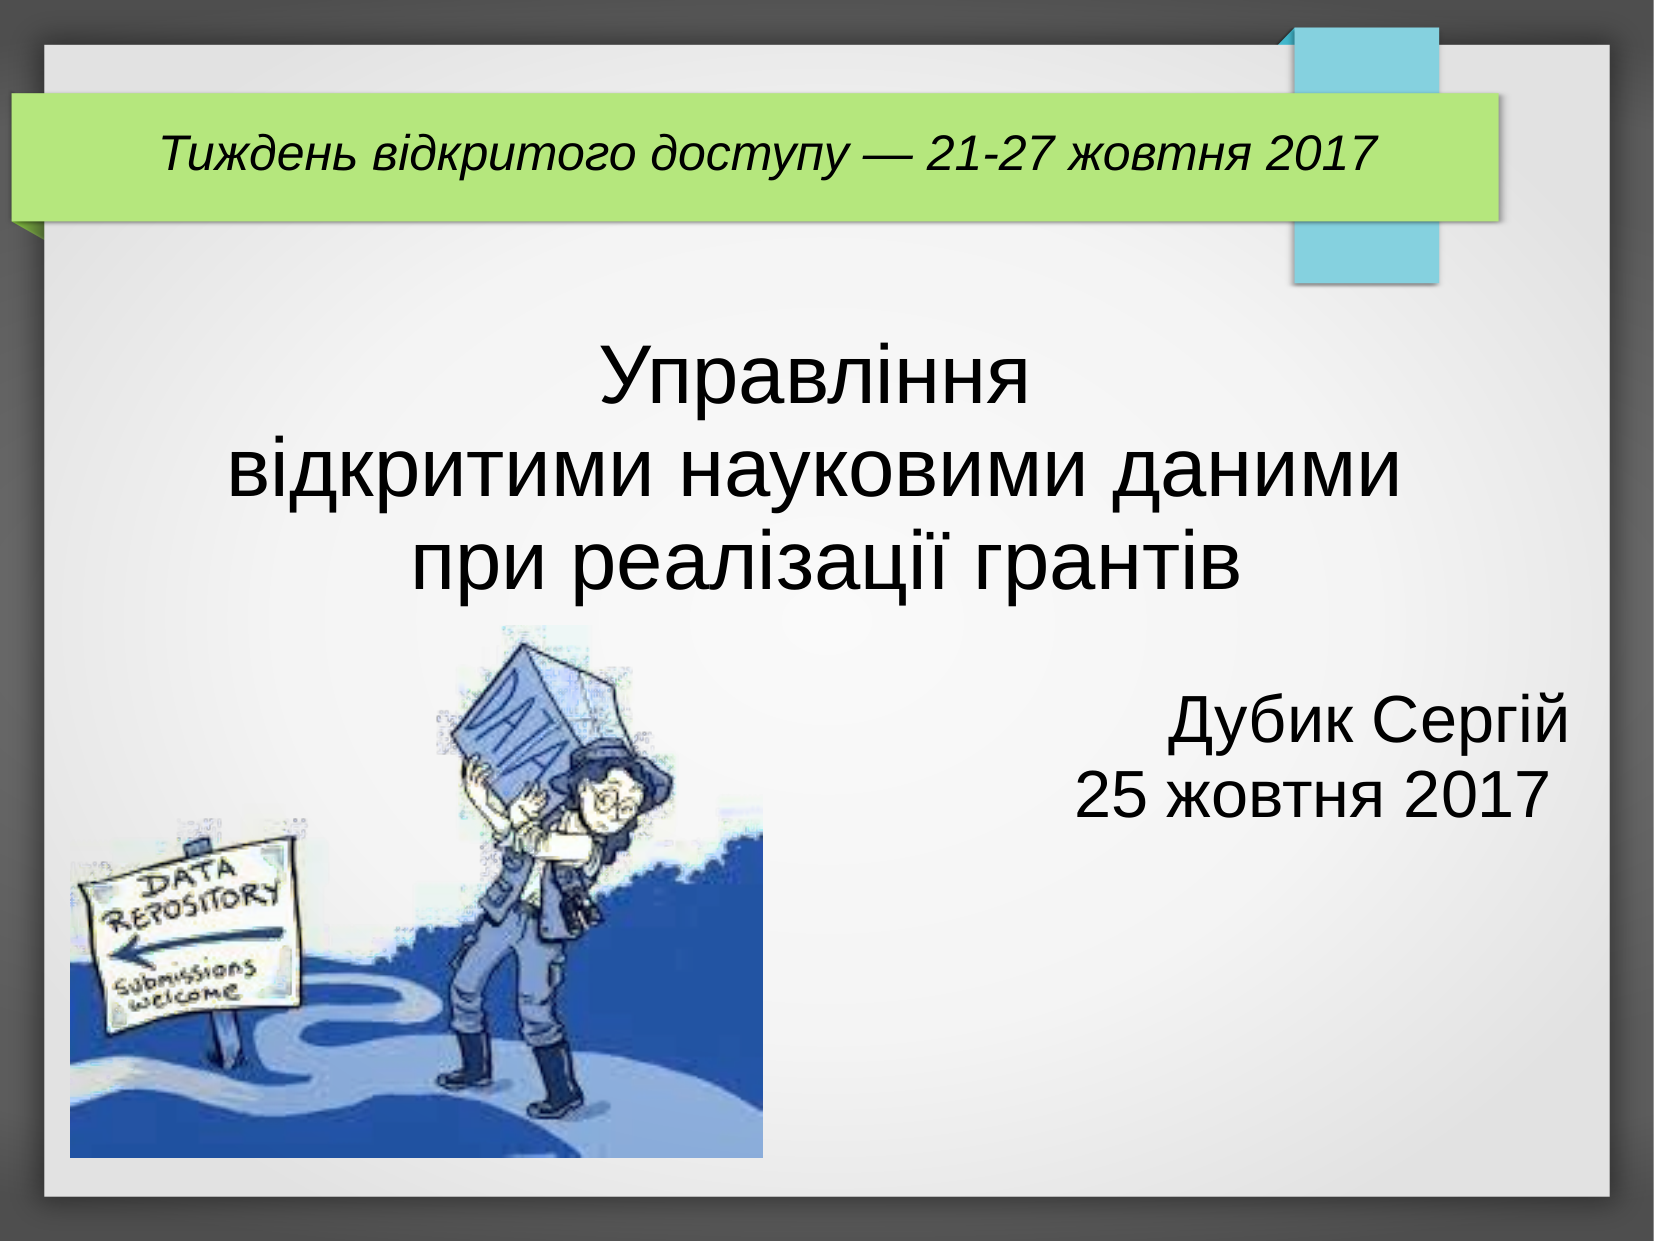

# Тиждень відкритого доступу — 21-27 жовтня 2017
Управління
відкритими науковими даними
при реалізації грантів
Дубик Сергій
25 жовтня 2017